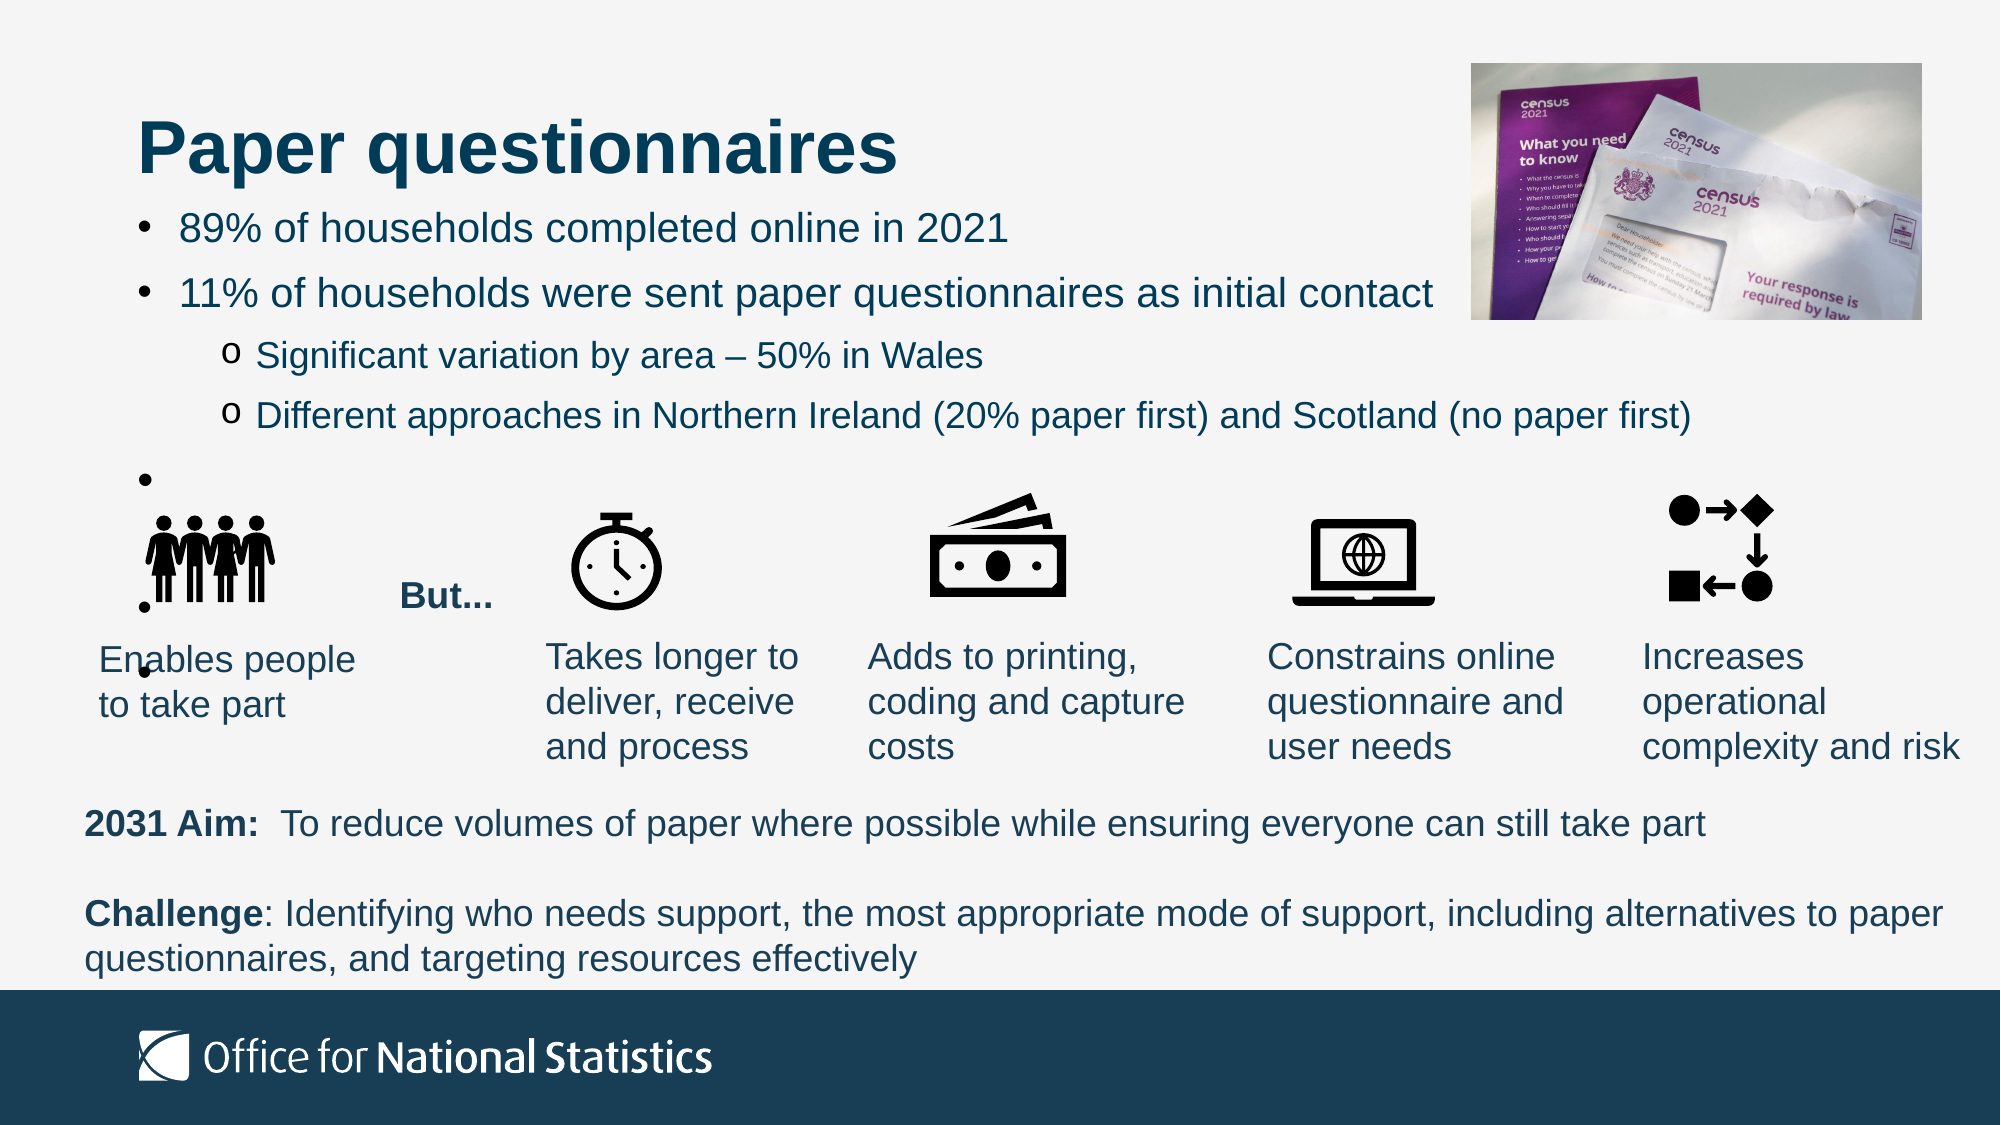

Paper questionnaires
# 89% of households completed online in 2021
11% of households were sent paper questionnaires as initial contact
Significant variation by area – 50% in Wales
Different approaches in Northern Ireland (20% paper first) and Scotland (no paper first)
But...
Takes longer to deliver, receive and process
Adds to printing, coding and capture costs
Constrains online questionnaire and user needs
Increases operational complexity and risk
Enables people to take part
2031 Aim:  To reduce volumes of paper where possible while ensuring everyone can still take part
Challenge: Identifying who needs support, the most appropriate mode of support, including alternatives to paper questionnaires, and targeting resources effectively